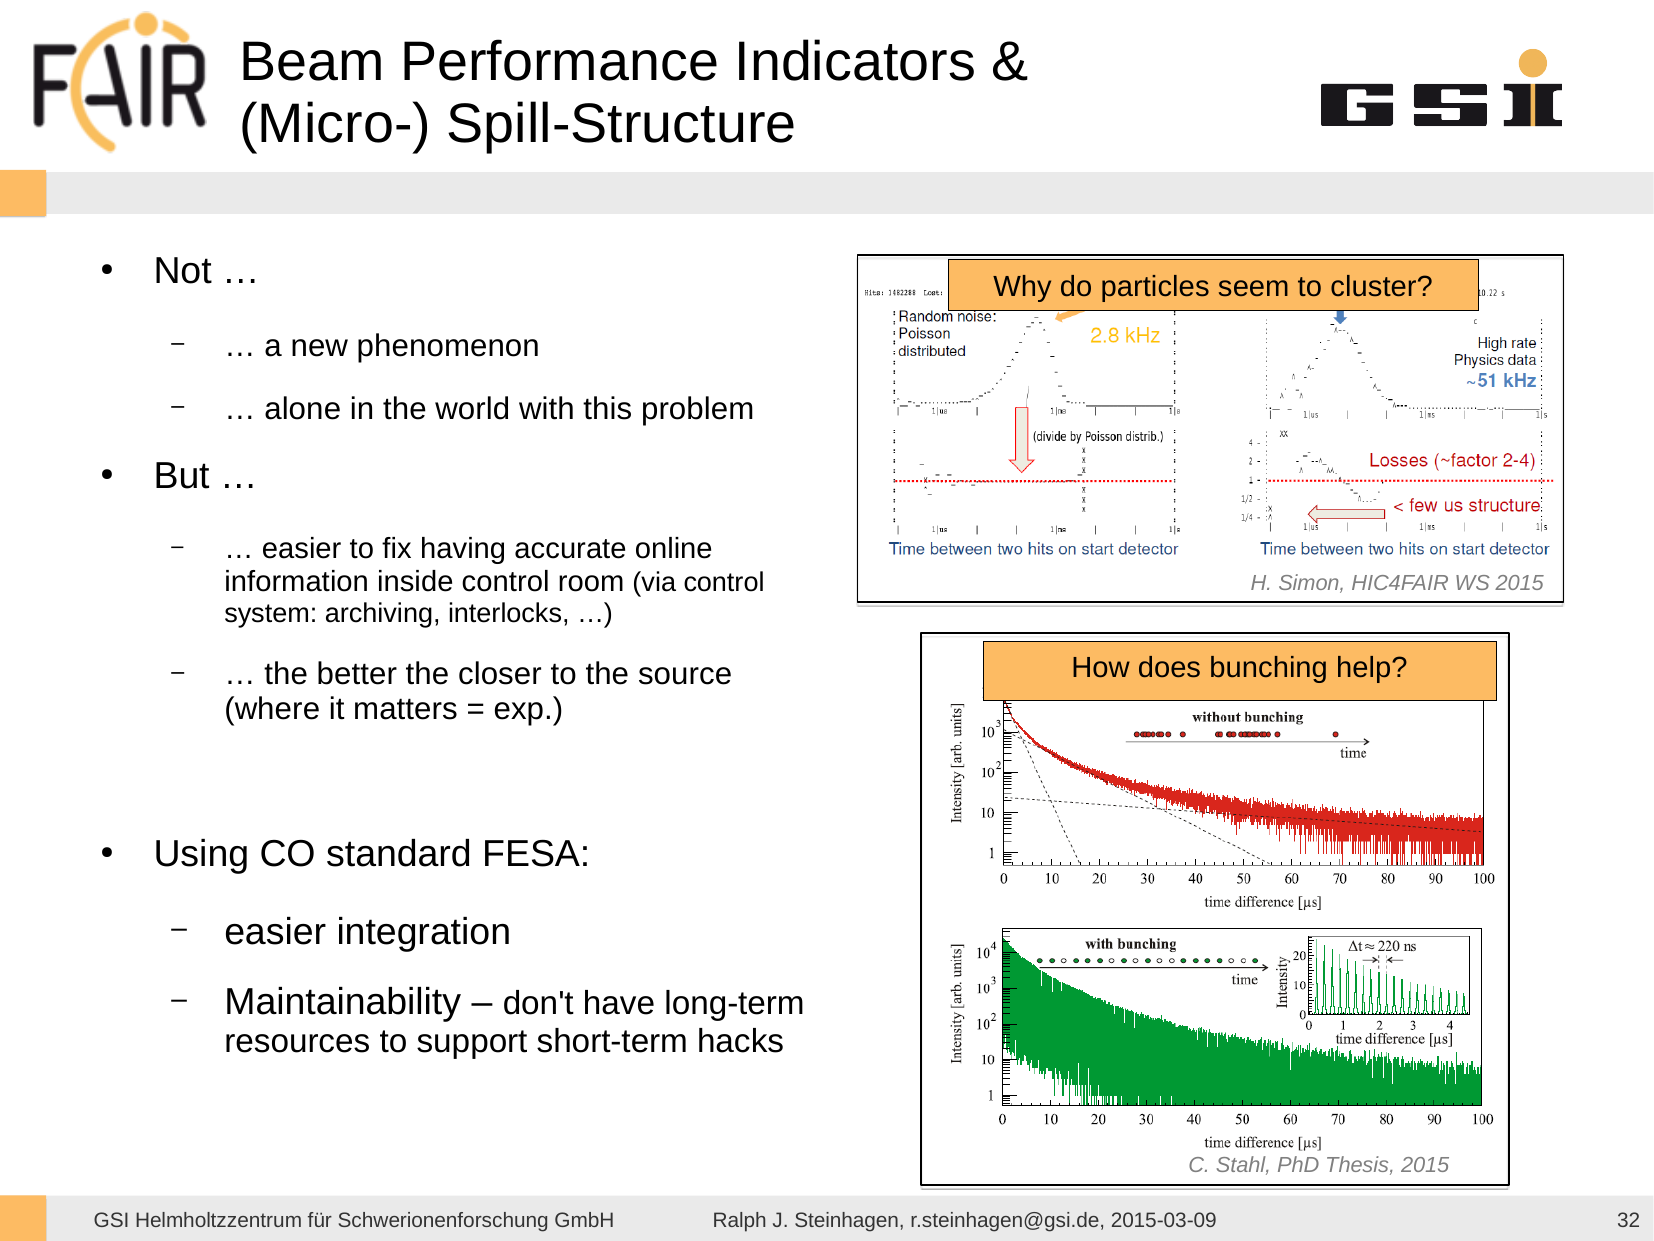

# Beam Performance Indicators & (Micro-) Spill-Structure
Not …
… a new phenomenon
… alone in the world with this problem
But …
… easier to fix having accurate online information inside control room (via control system: archiving, interlocks, …)
… the better the closer to the source (where it matters = exp.)
Using CO standard FESA:
easier integration
Maintainability – don't have long-term resources to support short-term hacks
Why do particles seem to cluster?
H. Simon, HIC4FAIR WS 2015
How does bunching help?
C. Stahl, PhD Thesis, 2015